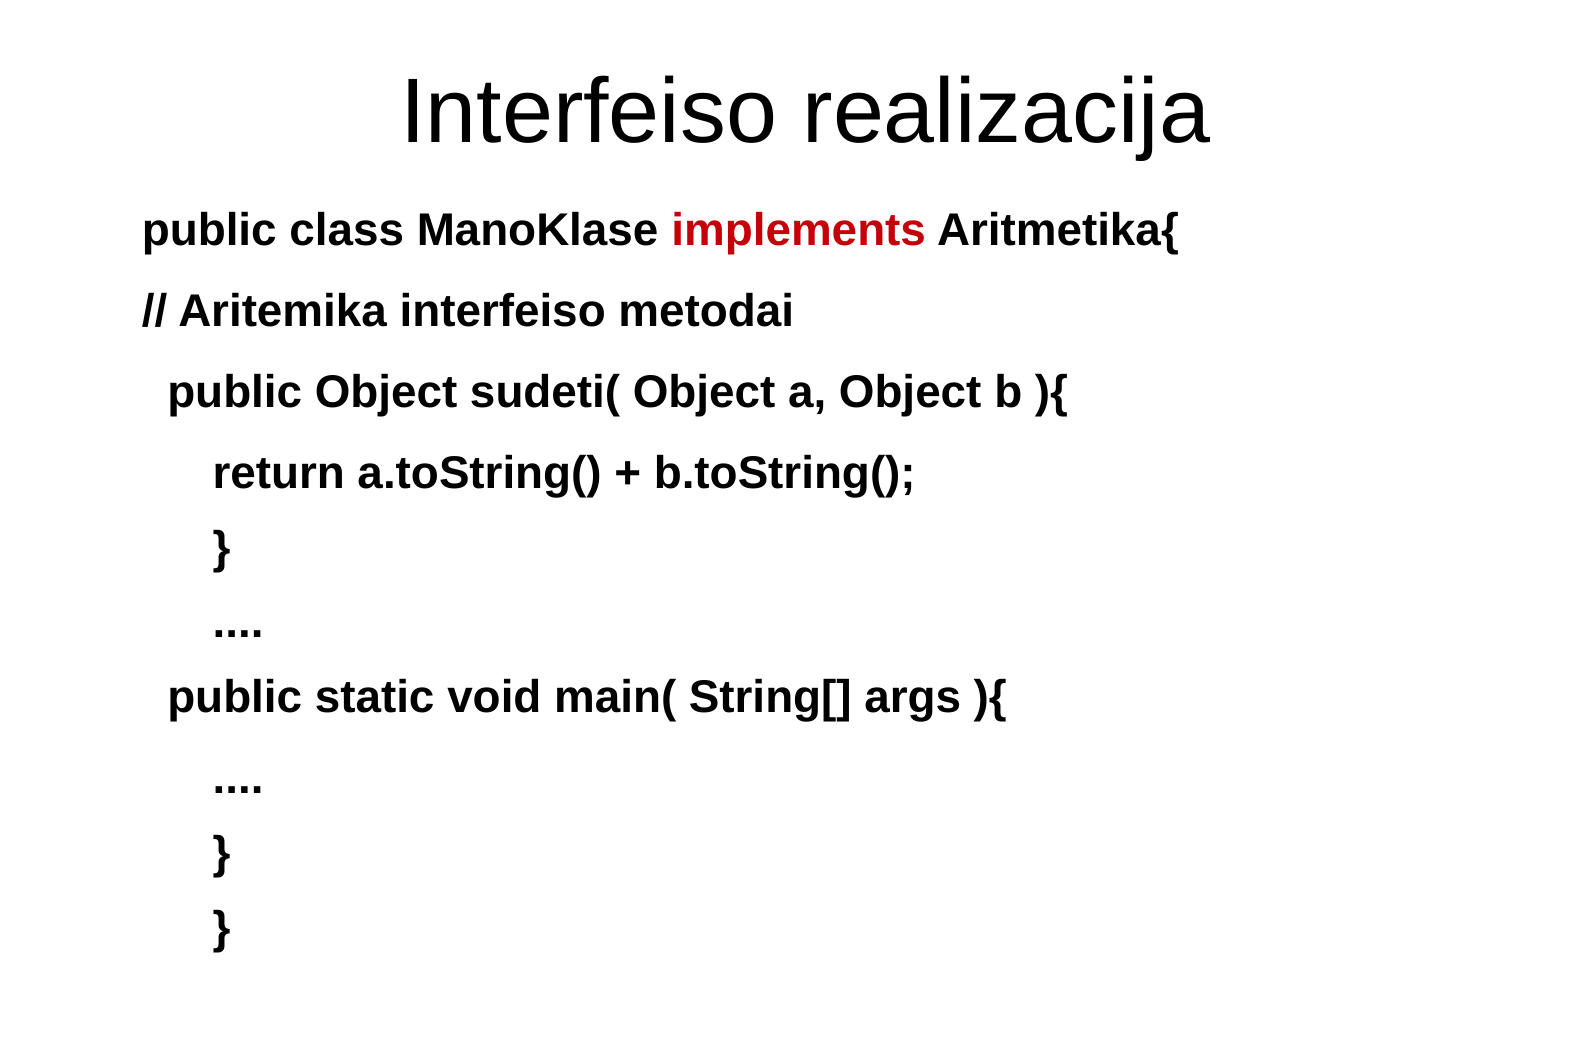

# Interfeiso realizacija
public class ManoKlase implements Aritmetika{
// Aritemika interfeiso metodai
 public Object sudeti( Object a, Object b ){
return a.toString() + b.toString();
}
....
 public static void main( String[] args ){
....
}
}